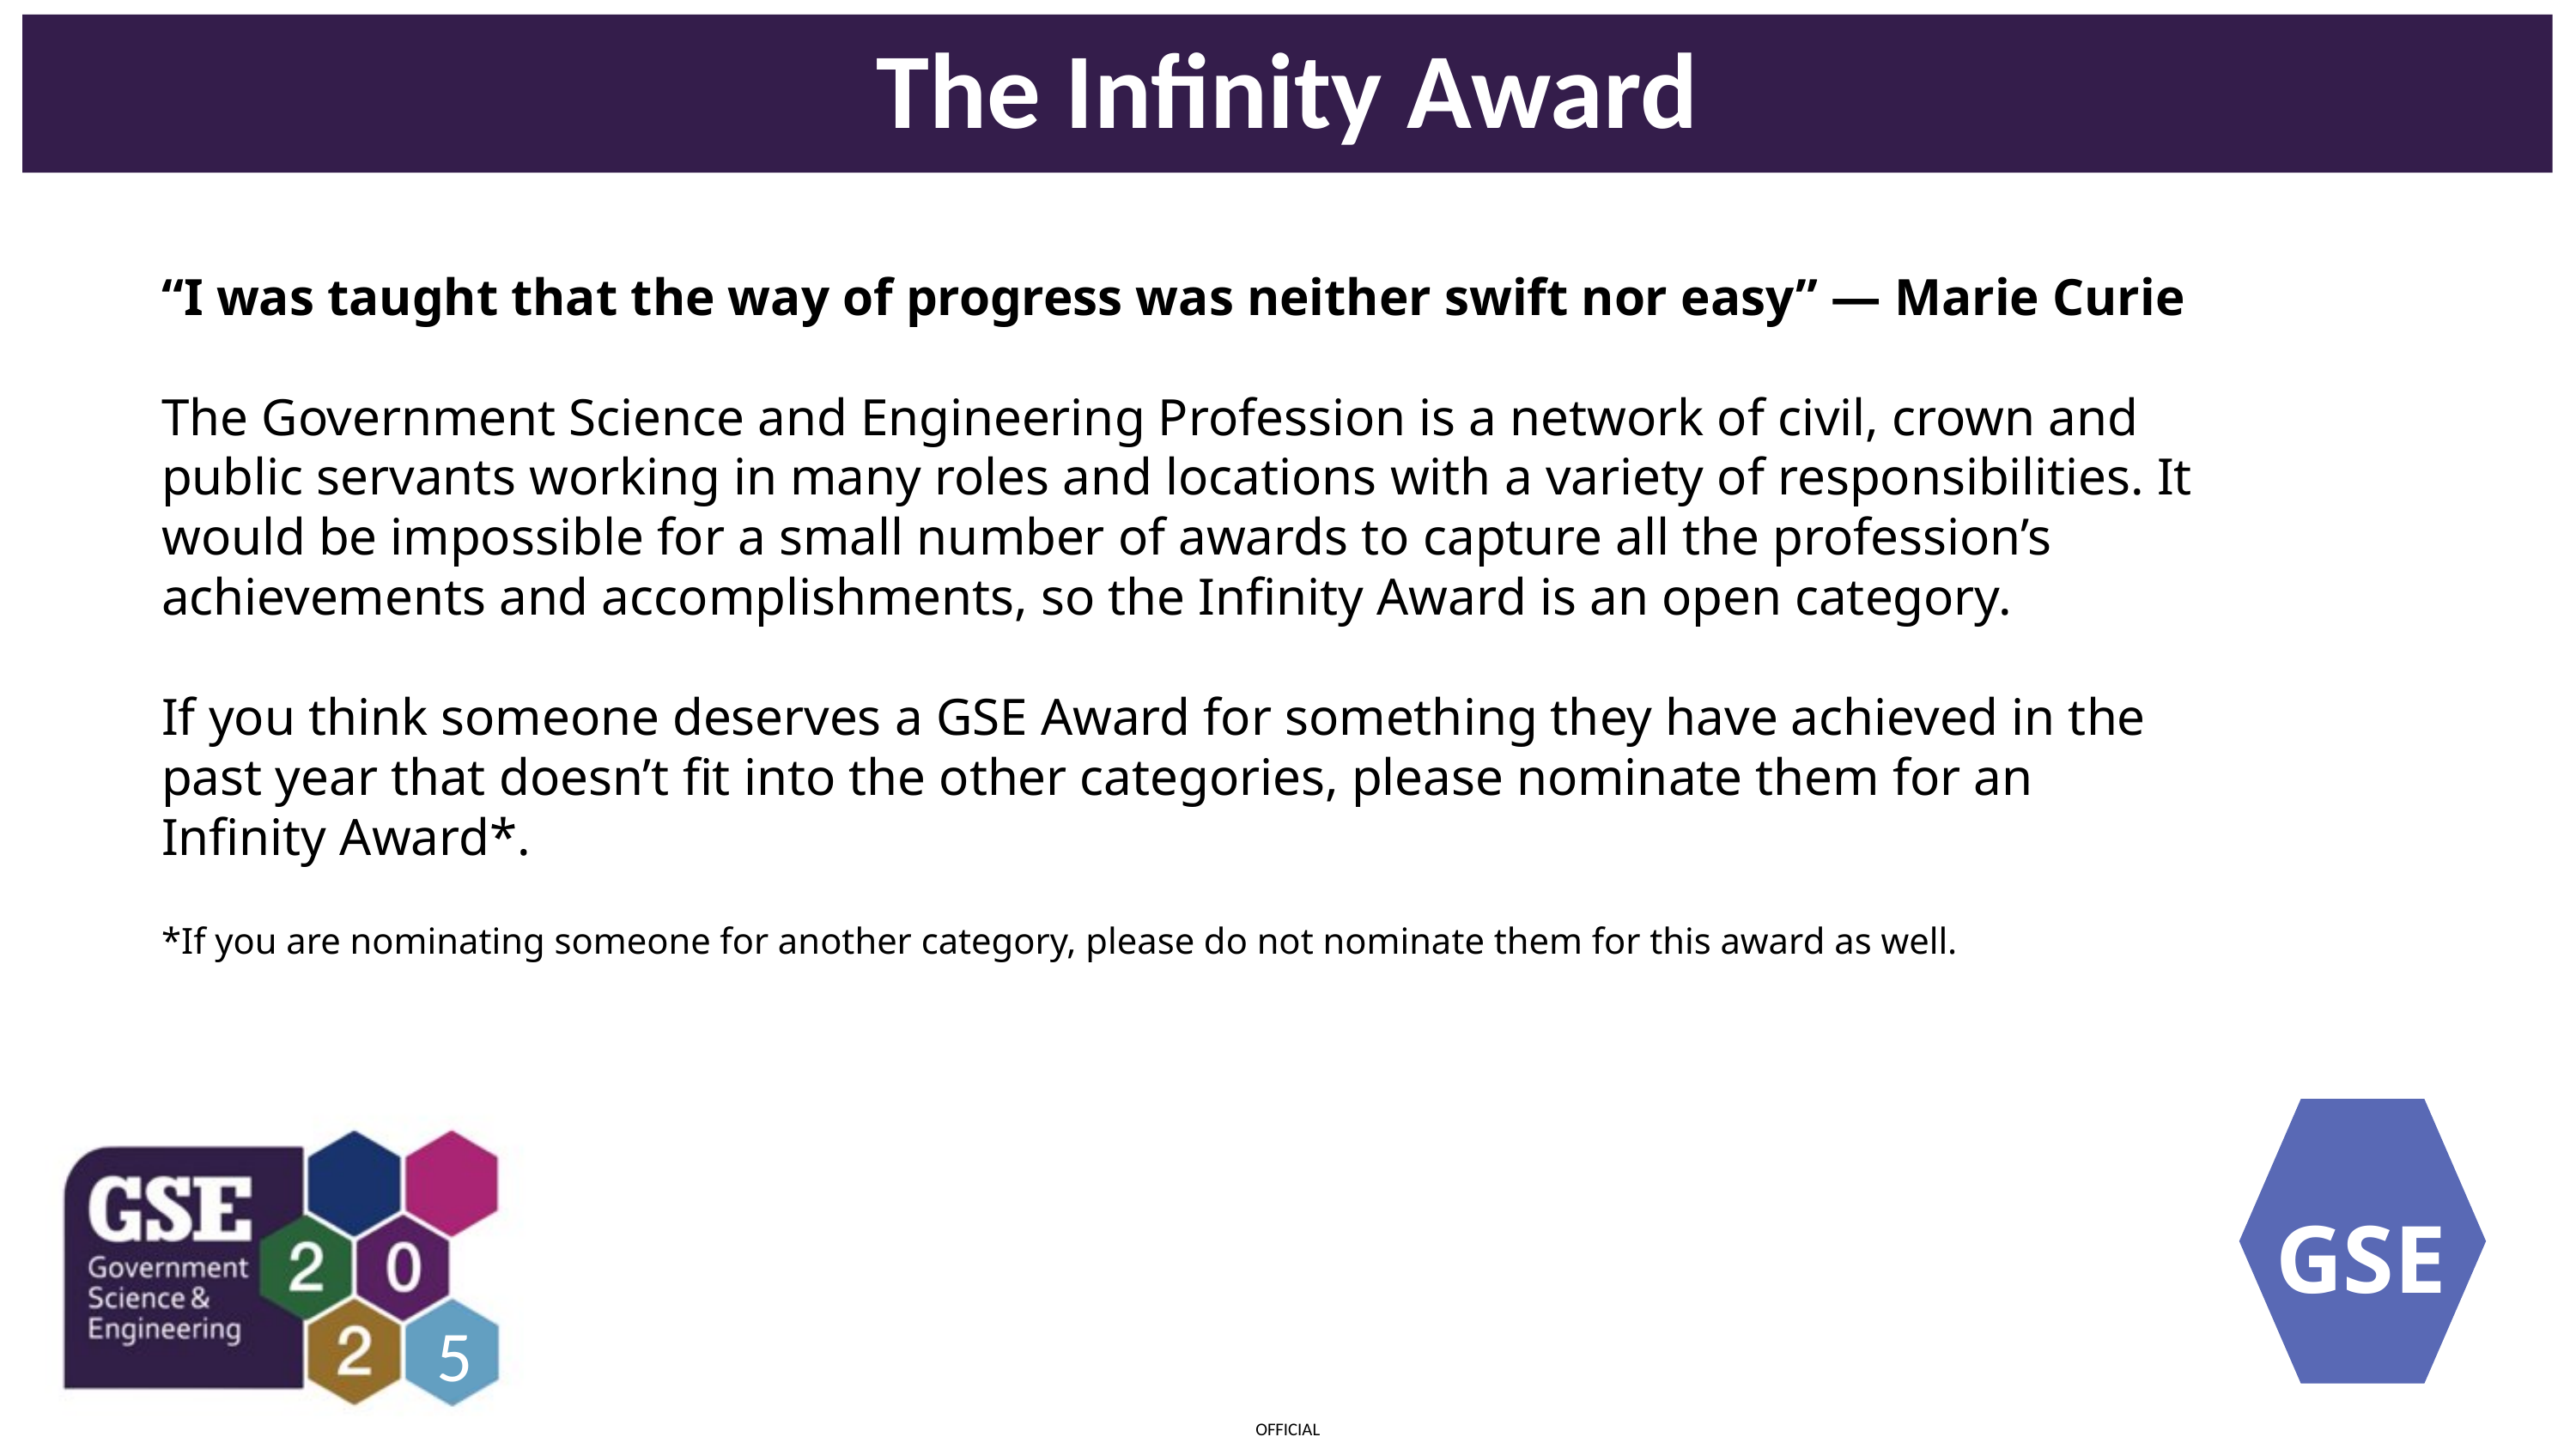

# The Infinity Award
“I was taught that the way of progress was neither swift nor easy” ― Marie Curie
The Government Science and Engineering Profession is a network of civil, crown and public servants working in many roles and locations with a variety of responsibilities. It would be impossible for a small number of awards to capture all the profession’s achievements and accomplishments, so the Infinity Award is an open category.
If you think someone deserves a GSE Award for something they have achieved in the past year that doesn’t fit into the other categories, please nominate them for an Infinity Award*.
*If you are nominating someone for another category, please do not nominate them for this award as well.
GSE
5
GSE